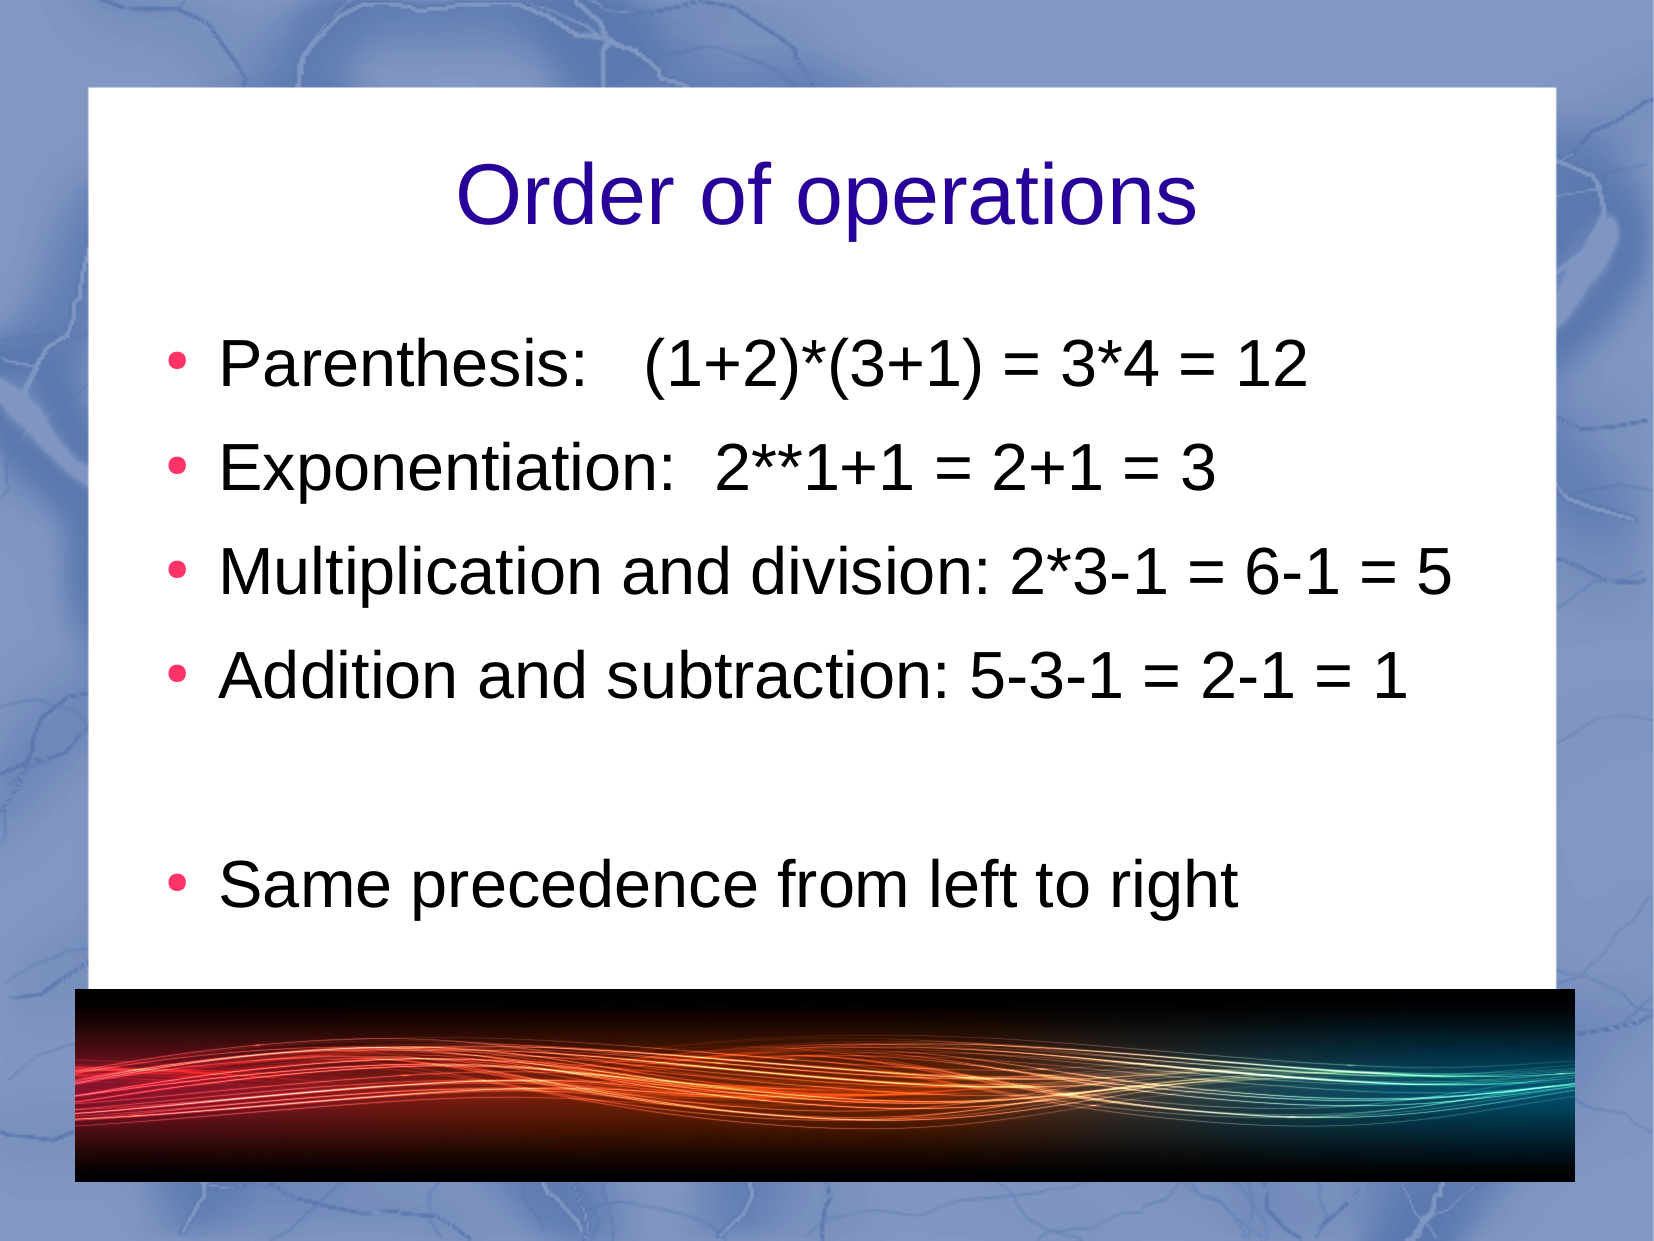

# Order of operations
Parenthesis: (1+2)*(3+1) = 3*4 = 12
Exponentiation: 2**1+1 = 2+1 = 3
Multiplication and division: 2*3-1 = 6-1 = 5
Addition and subtraction: 5-3-1 = 2-1 = 1
Same precedence from left to right